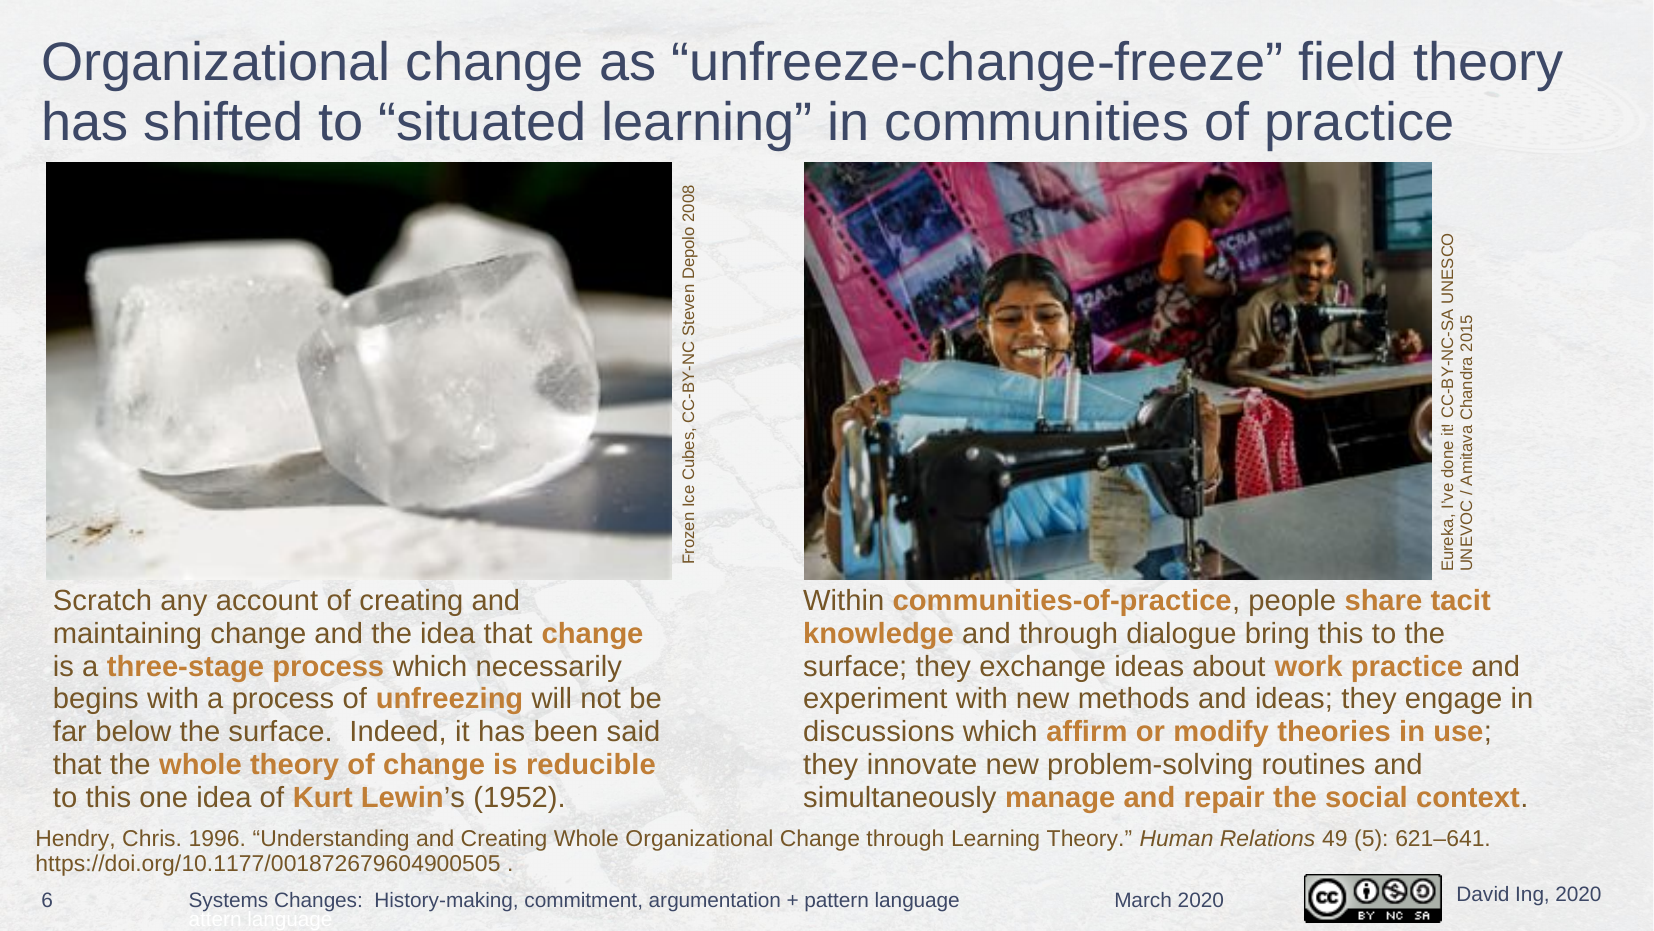

# Organizational change as “unfreeze-change-freeze” field theory has shifted to “situated learning” in communities of practice
Eureka, I’ve done it! CC-BY-NC-SA UNESCO UNEVOC / Amitava Chandra 2015
Frozen Ice Cubes, CC-BY-NC Steven Depolo 2008
Scratch any account of creating and maintaining change and the idea that change is a three-stage process which necessarily begins with a process of unfreezing will not be far below the surface. Indeed, it has been said that the whole theory of change is reducible to this one idea of Kurt Lewin’s (1952).
Within communities-of-practice, people share tacit knowledge and through dialogue bring this to the surface; they exchange ideas about work practice and experiment with new methods and ideas; they engage in discussions which affirm or modify theories in use; they innovate new problem-solving routines and simultaneously manage and repair the social context.
Hendry, Chris. 1996. “Understanding and Creating Whole Organizational Change through Learning Theory.” Human Relations 49 (5): 621–641. https://doi.org/10.1177/001872679604900505 .
Systems Changes: History-making, commitment, argumentation + pattern language
March 2020